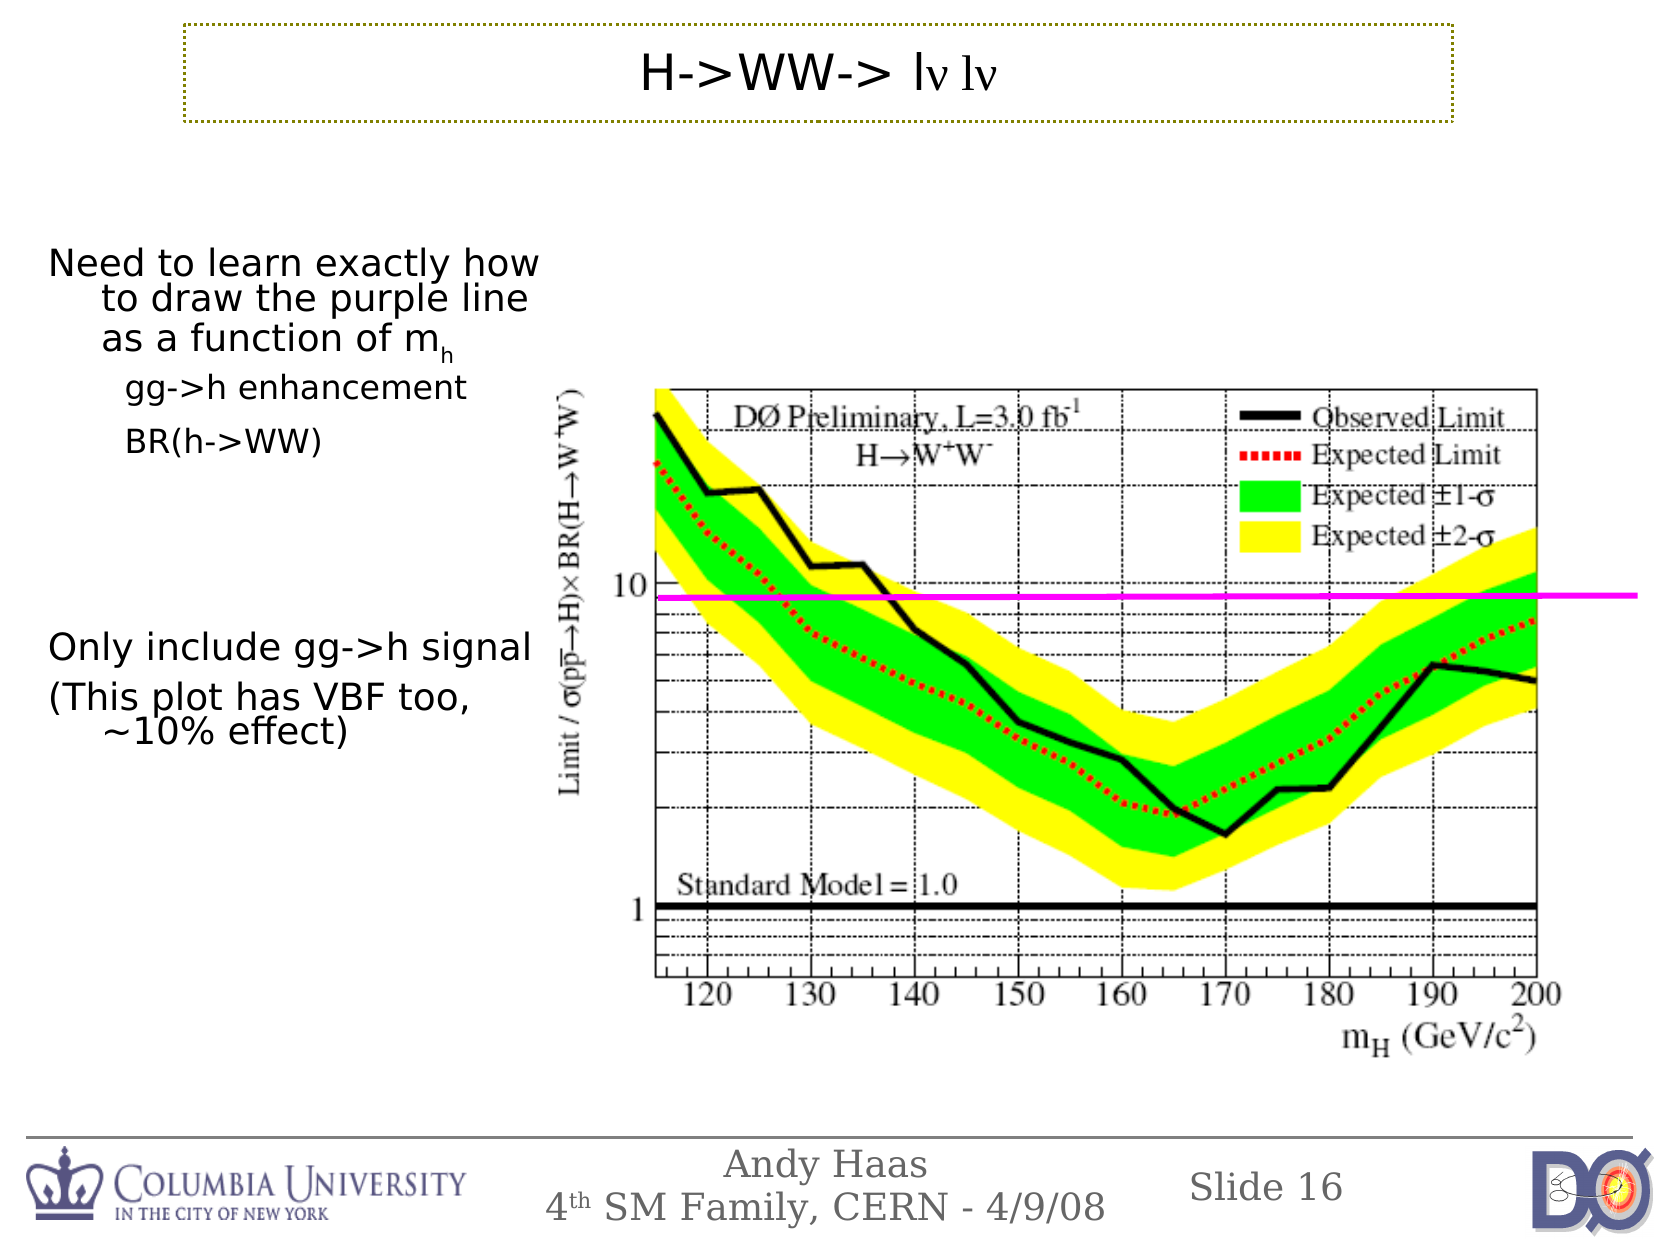

# H->WW-> lν lν
Need to learn exactly how to draw the purple line as a function of mh
gg->h enhancement
BR(h->WW)
Only include gg->h signal
(This plot has VBF too, ~10% effect)